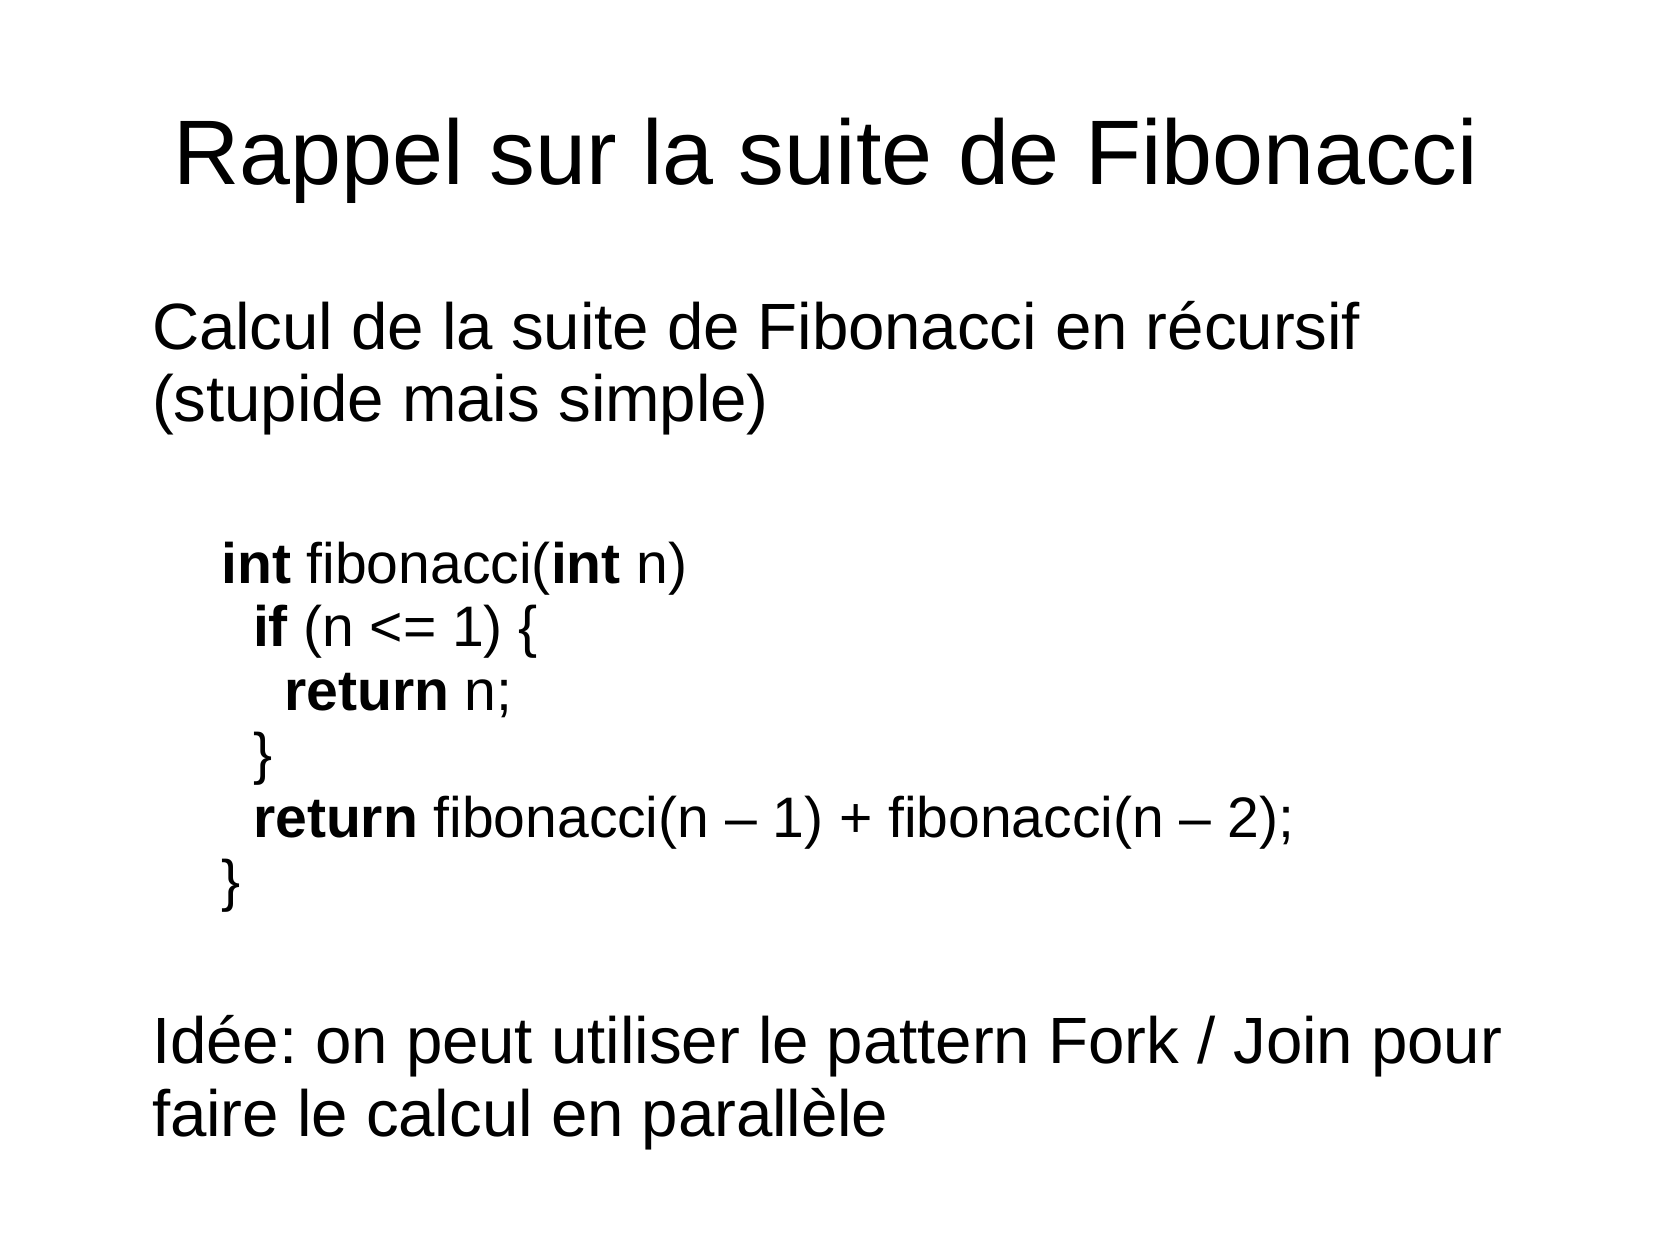

# Rappel sur la suite de Fibonacci
Calcul de la suite de Fibonacci en récursif (stupide mais simple)
int fibonacci(int n)
 if (n <= 1) {
 return n;
 }
 return fibonacci(n – 1) + fibonacci(n – 2);
}
Idée: on peut utiliser le pattern Fork / Join pour faire le calcul en parallèle